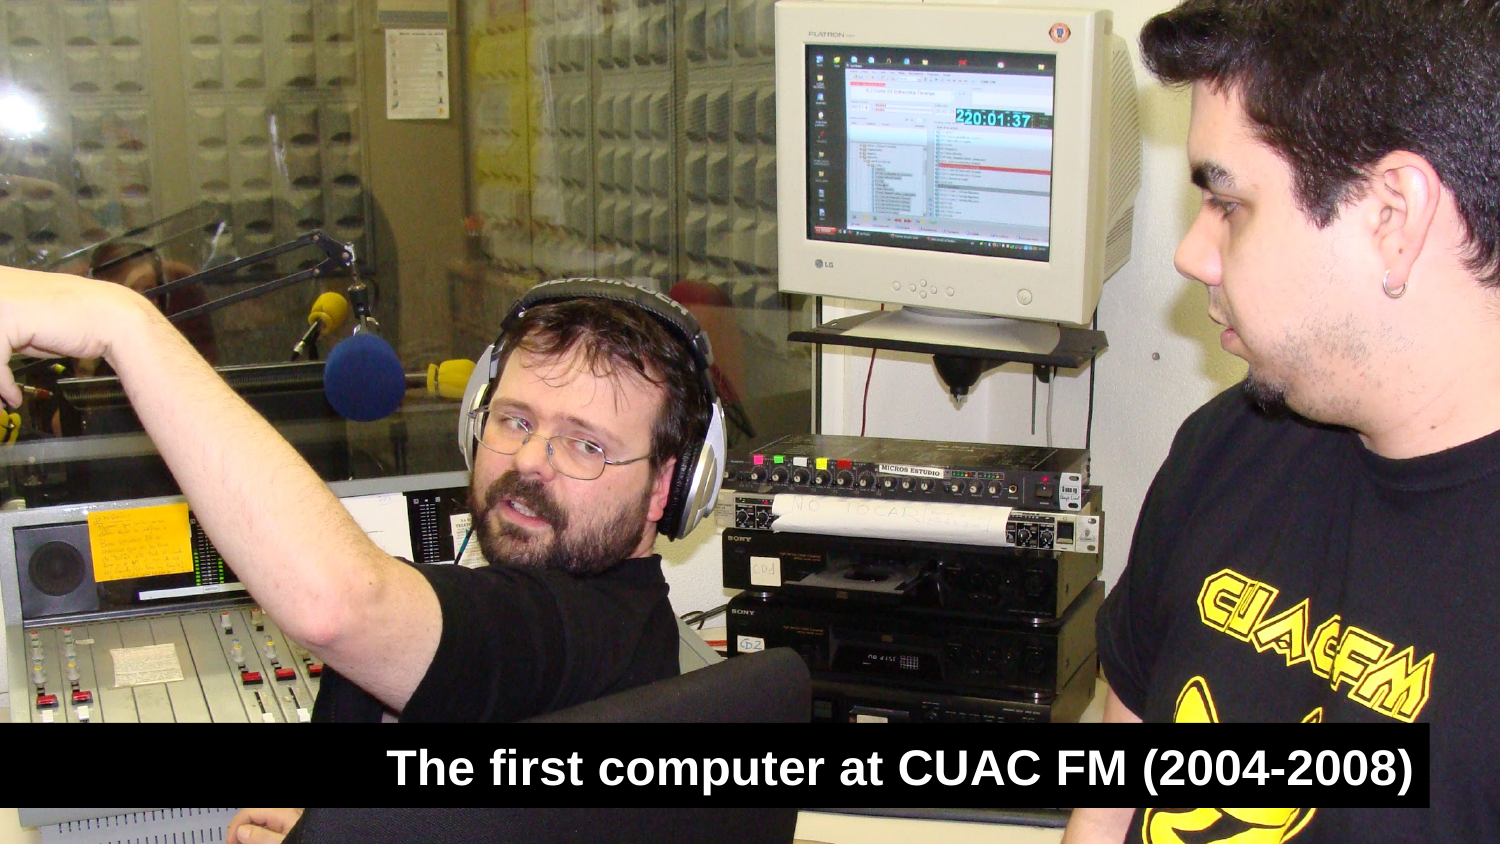

# The first computer at CUAC FM (2004-2008)